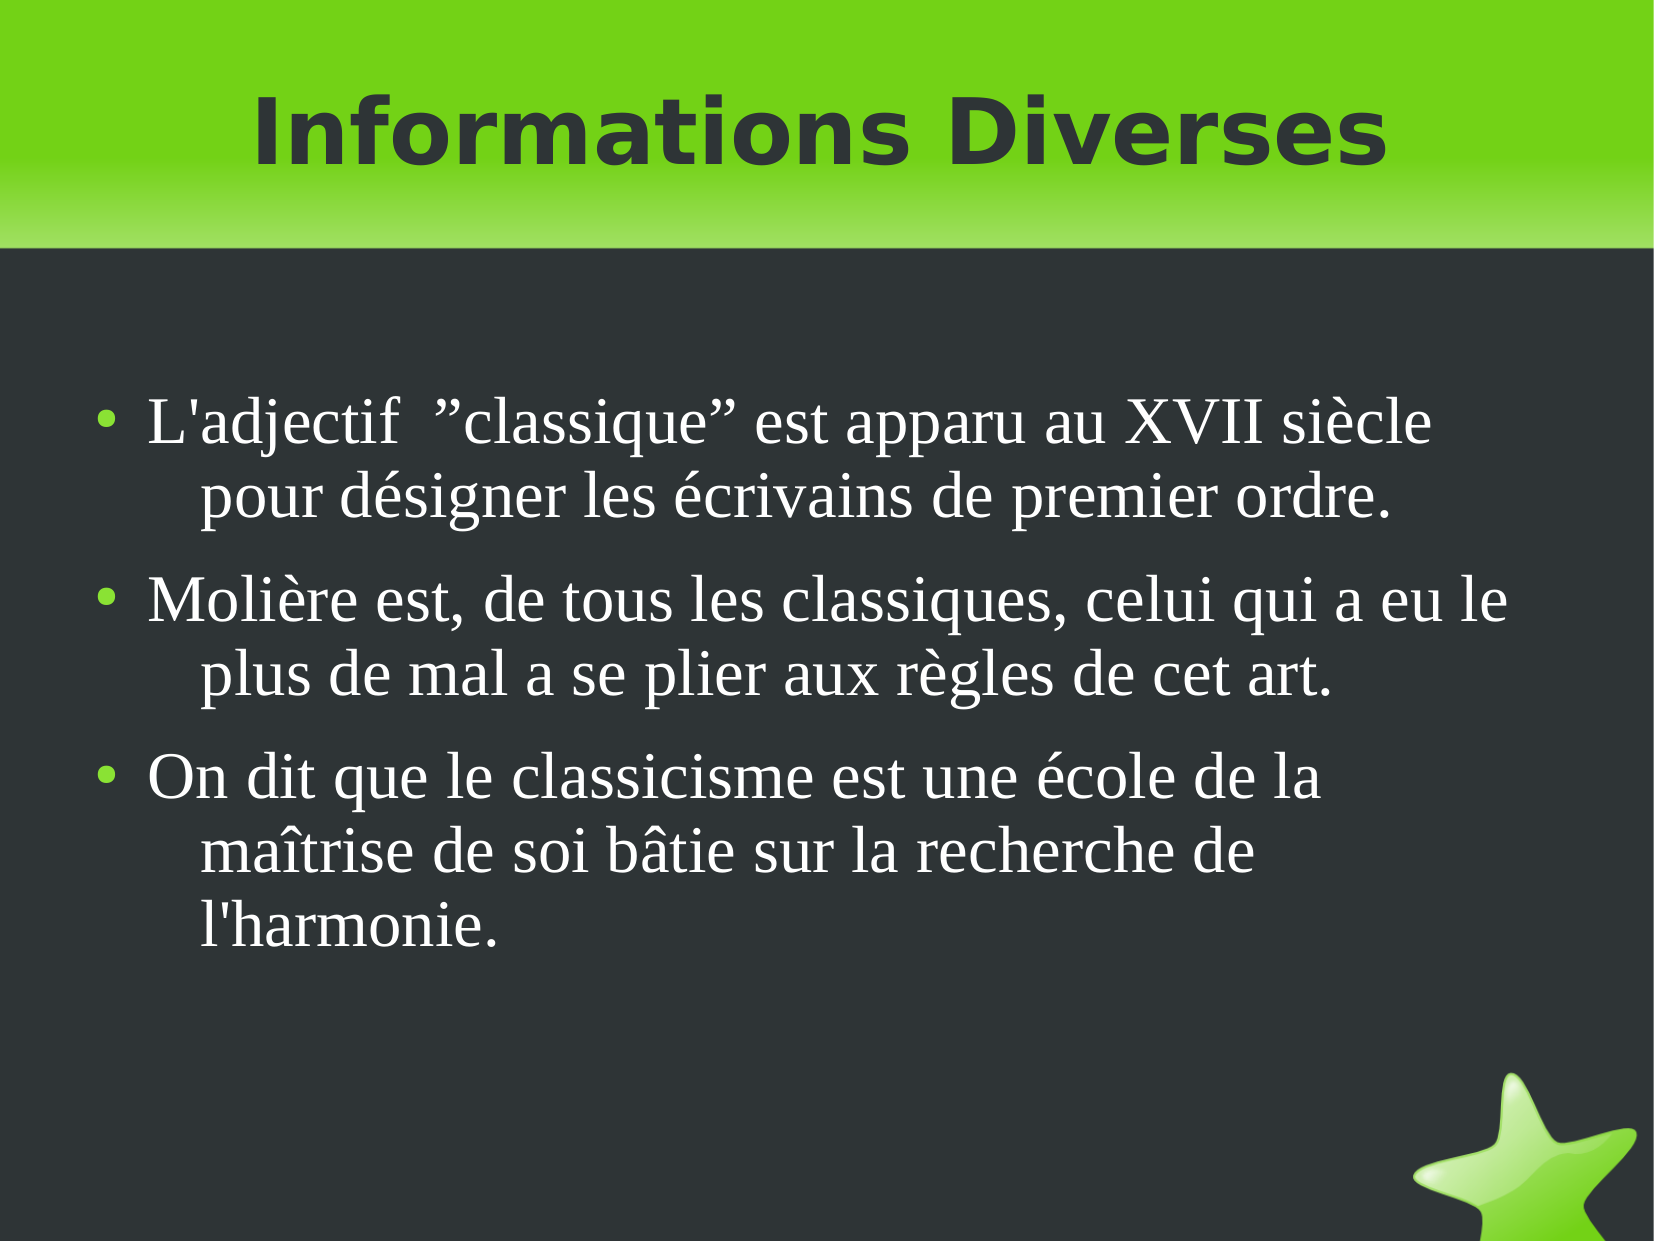

# Informations Diverses
L'adjectif ”classique” est apparu au XVII siècle pour désigner les écrivains de premier ordre.
Molière est, de tous les classiques, celui qui a eu le plus de mal a se plier aux règles de cet art.
On dit que le classicisme est une école de la maîtrise de soi bâtie sur la recherche de l'harmonie.